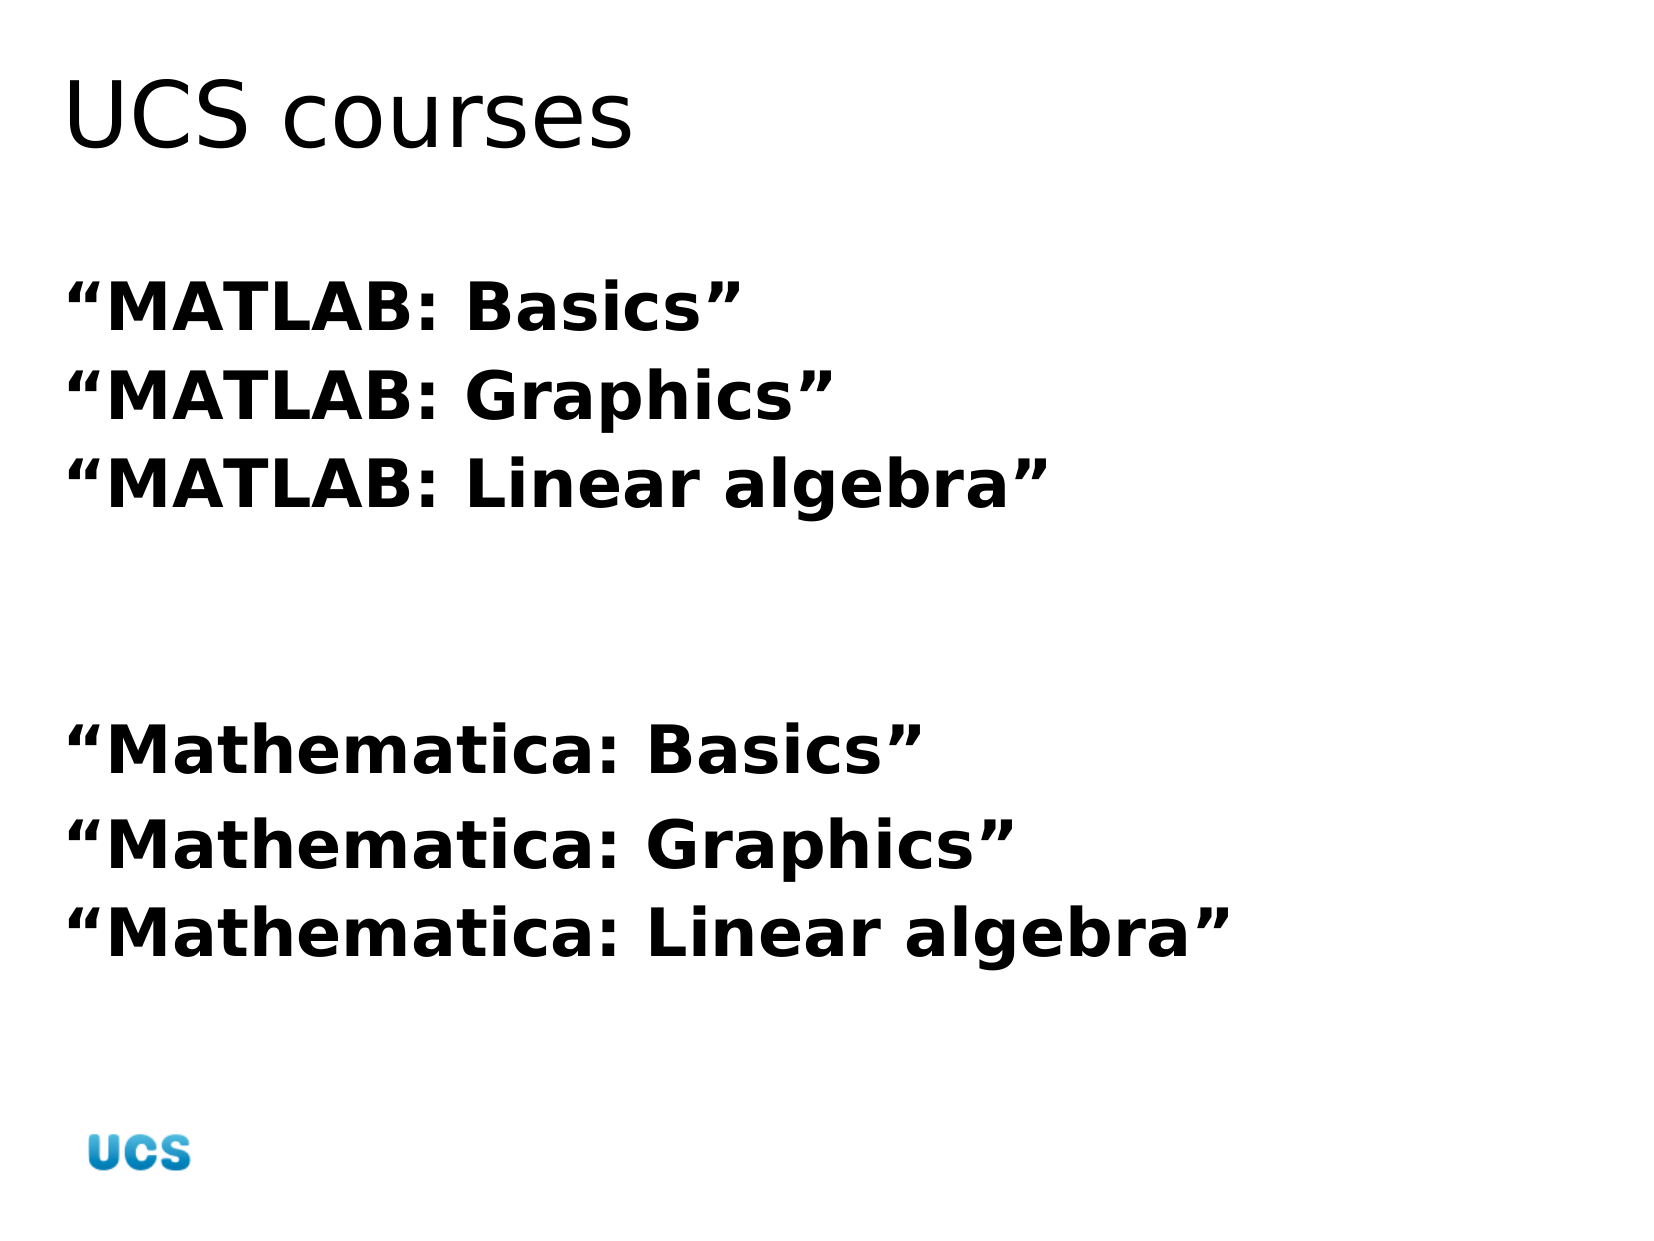

UCS courses
“MATLAB: Basics”
“MATLAB: Graphics”
“MATLAB: Linear algebra”
“Mathematica: Basics”
“Mathematica: Graphics”
“Mathematica: Linear algebra”